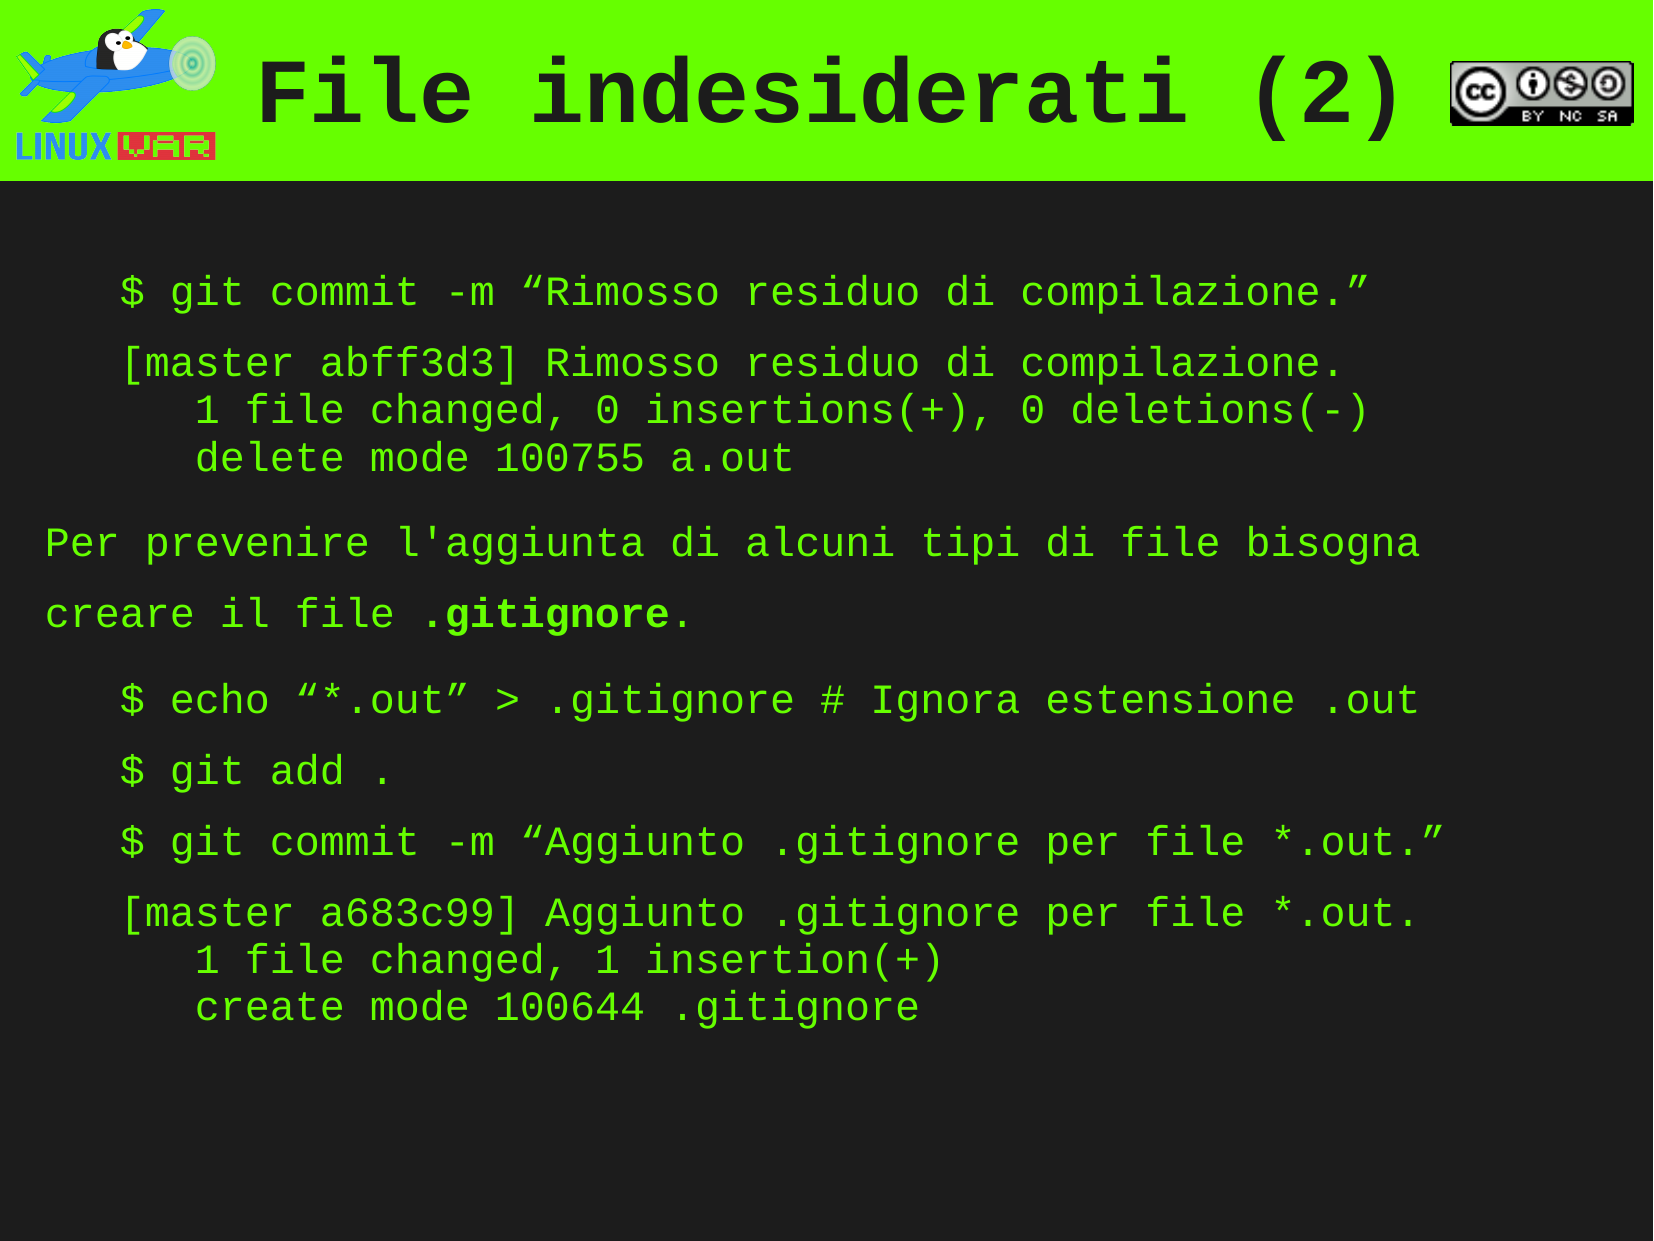

File indesiderati (2)
	$ git commit -m “Rimosso residuo di compilazione.”
	[master abff3d3] Rimosso residuo di compilazione.
		1 file changed, 0 insertions(+), 0 deletions(-)
		delete mode 100755 a.out
Per prevenire l'aggiunta di alcuni tipi di file bisogna creare il file .gitignore.
	$ echo “*.out” > .gitignore # Ignora estensione .out
	$ git add .
	$ git commit -m “Aggiunto .gitignore per file *.out.”
	[master a683c99] Aggiunto .gitignore per file *.out.
		1 file changed, 1 insertion(+)
		create mode 100644 .gitignore